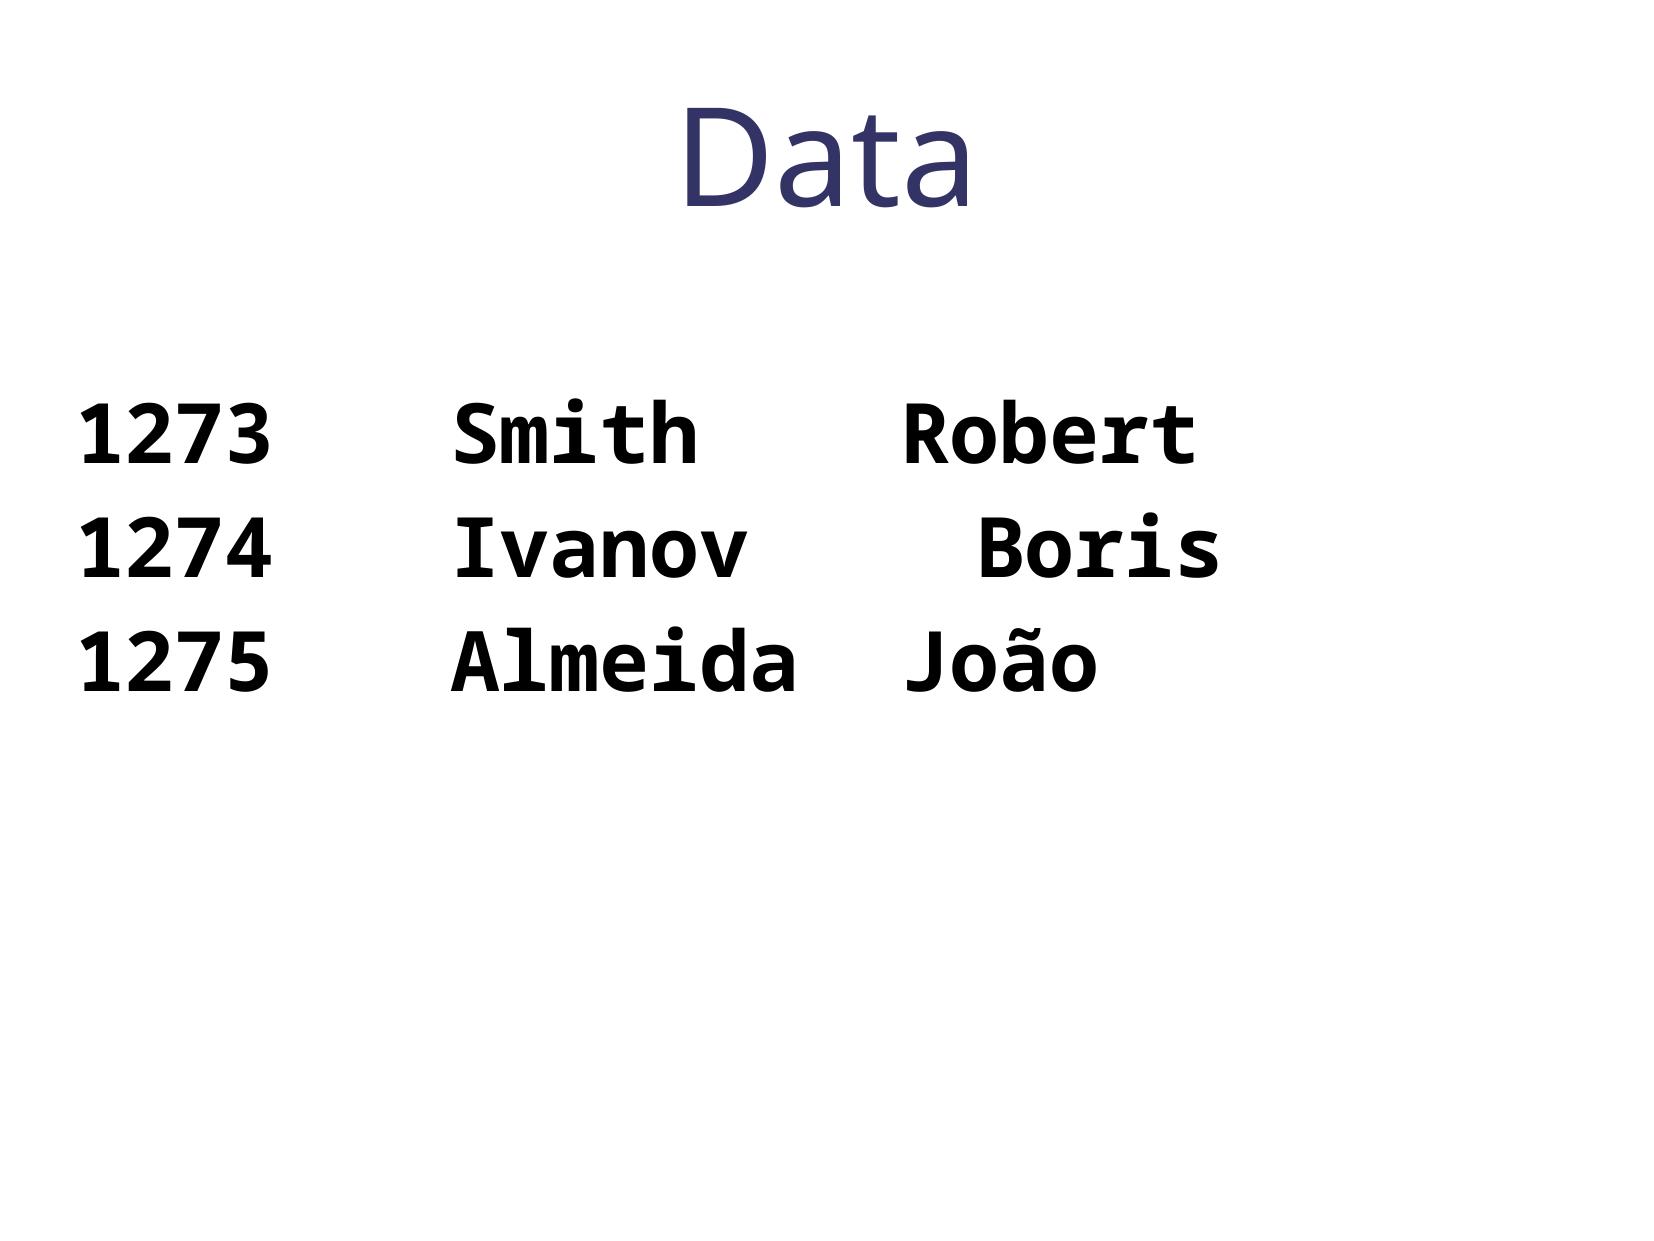

# Data
1273			Smith			Robert
1274			Ivanov			Boris
1275			Almeida		João